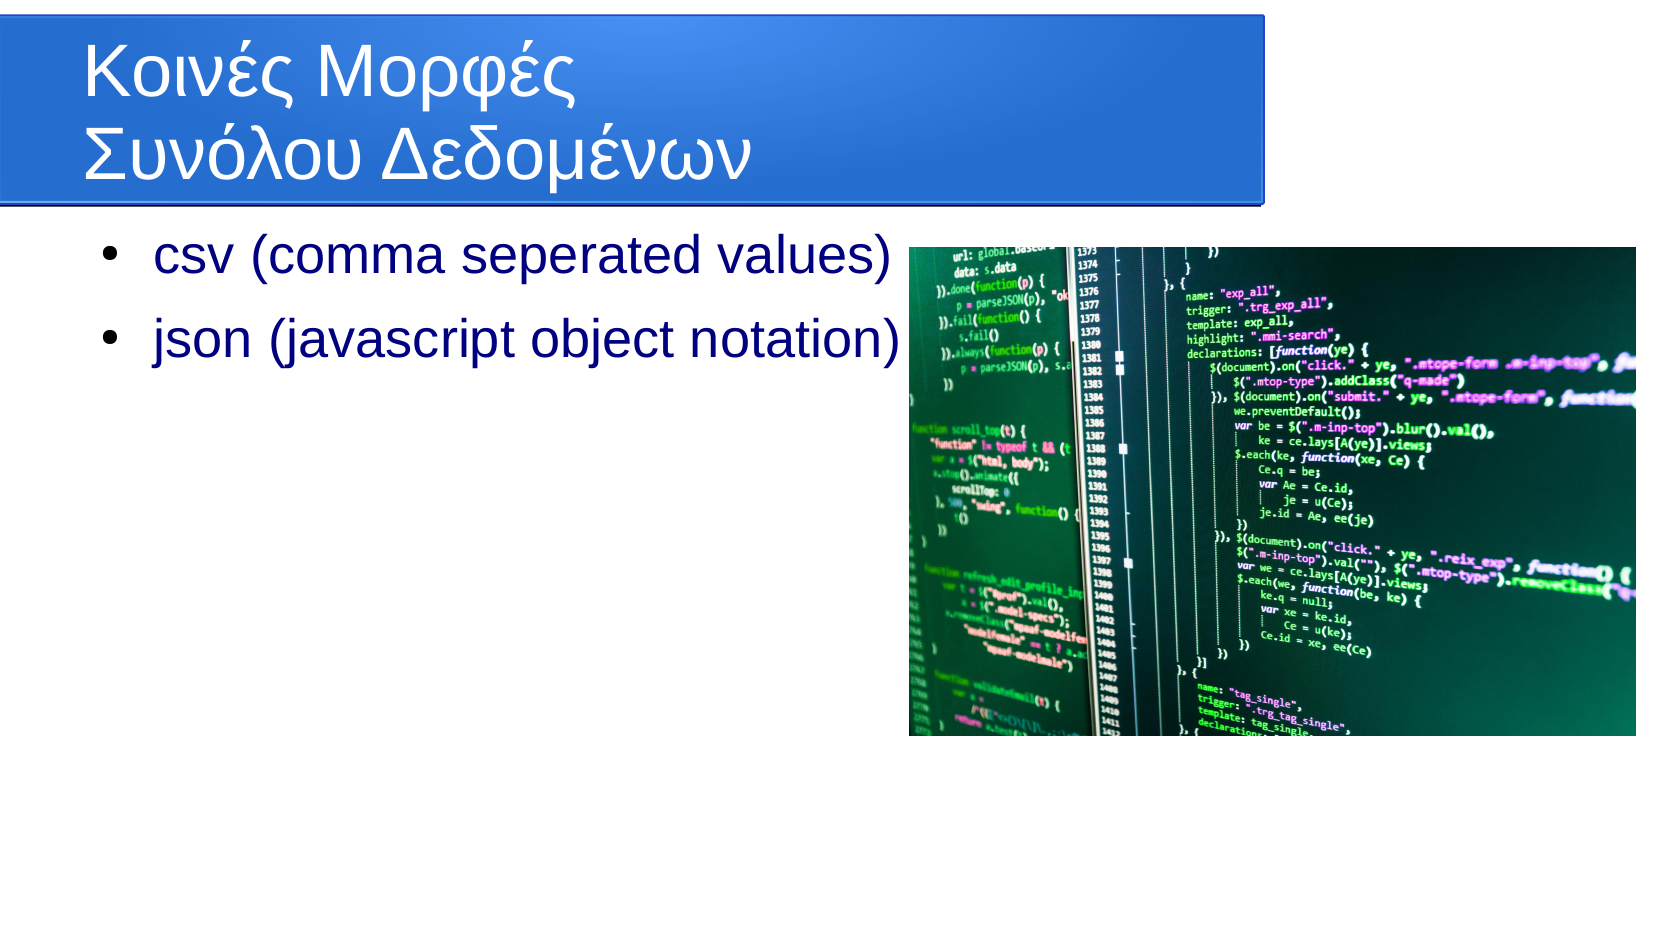

# Κοινές Μορφές Συνόλου Δεδομένων
csv (comma seperated values)
json (javascript object notation)